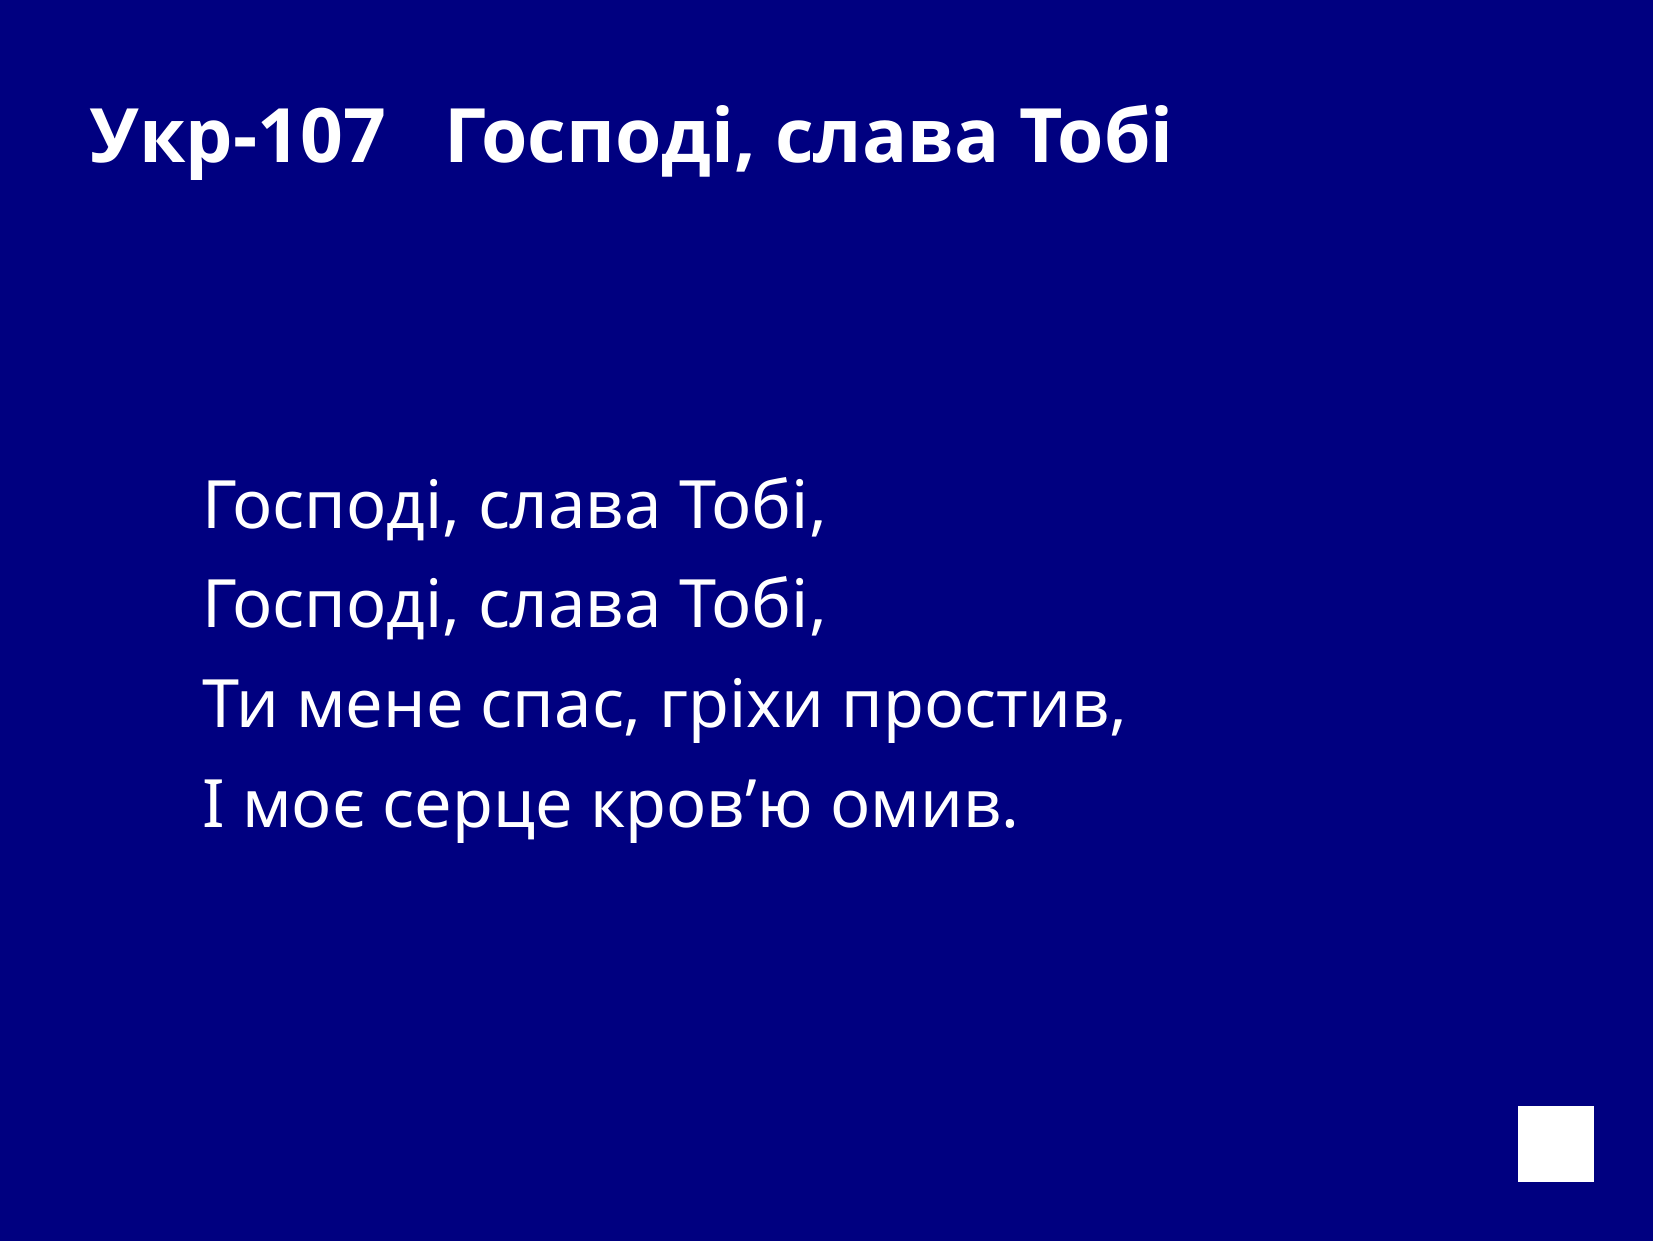

Укр-107 Господі, слава Тобі
	Господі, слава Тобі,
	Господі, слава Тобі,
	Ти мене спас, гріхи простив,
	І моє серце кров’ю омив.